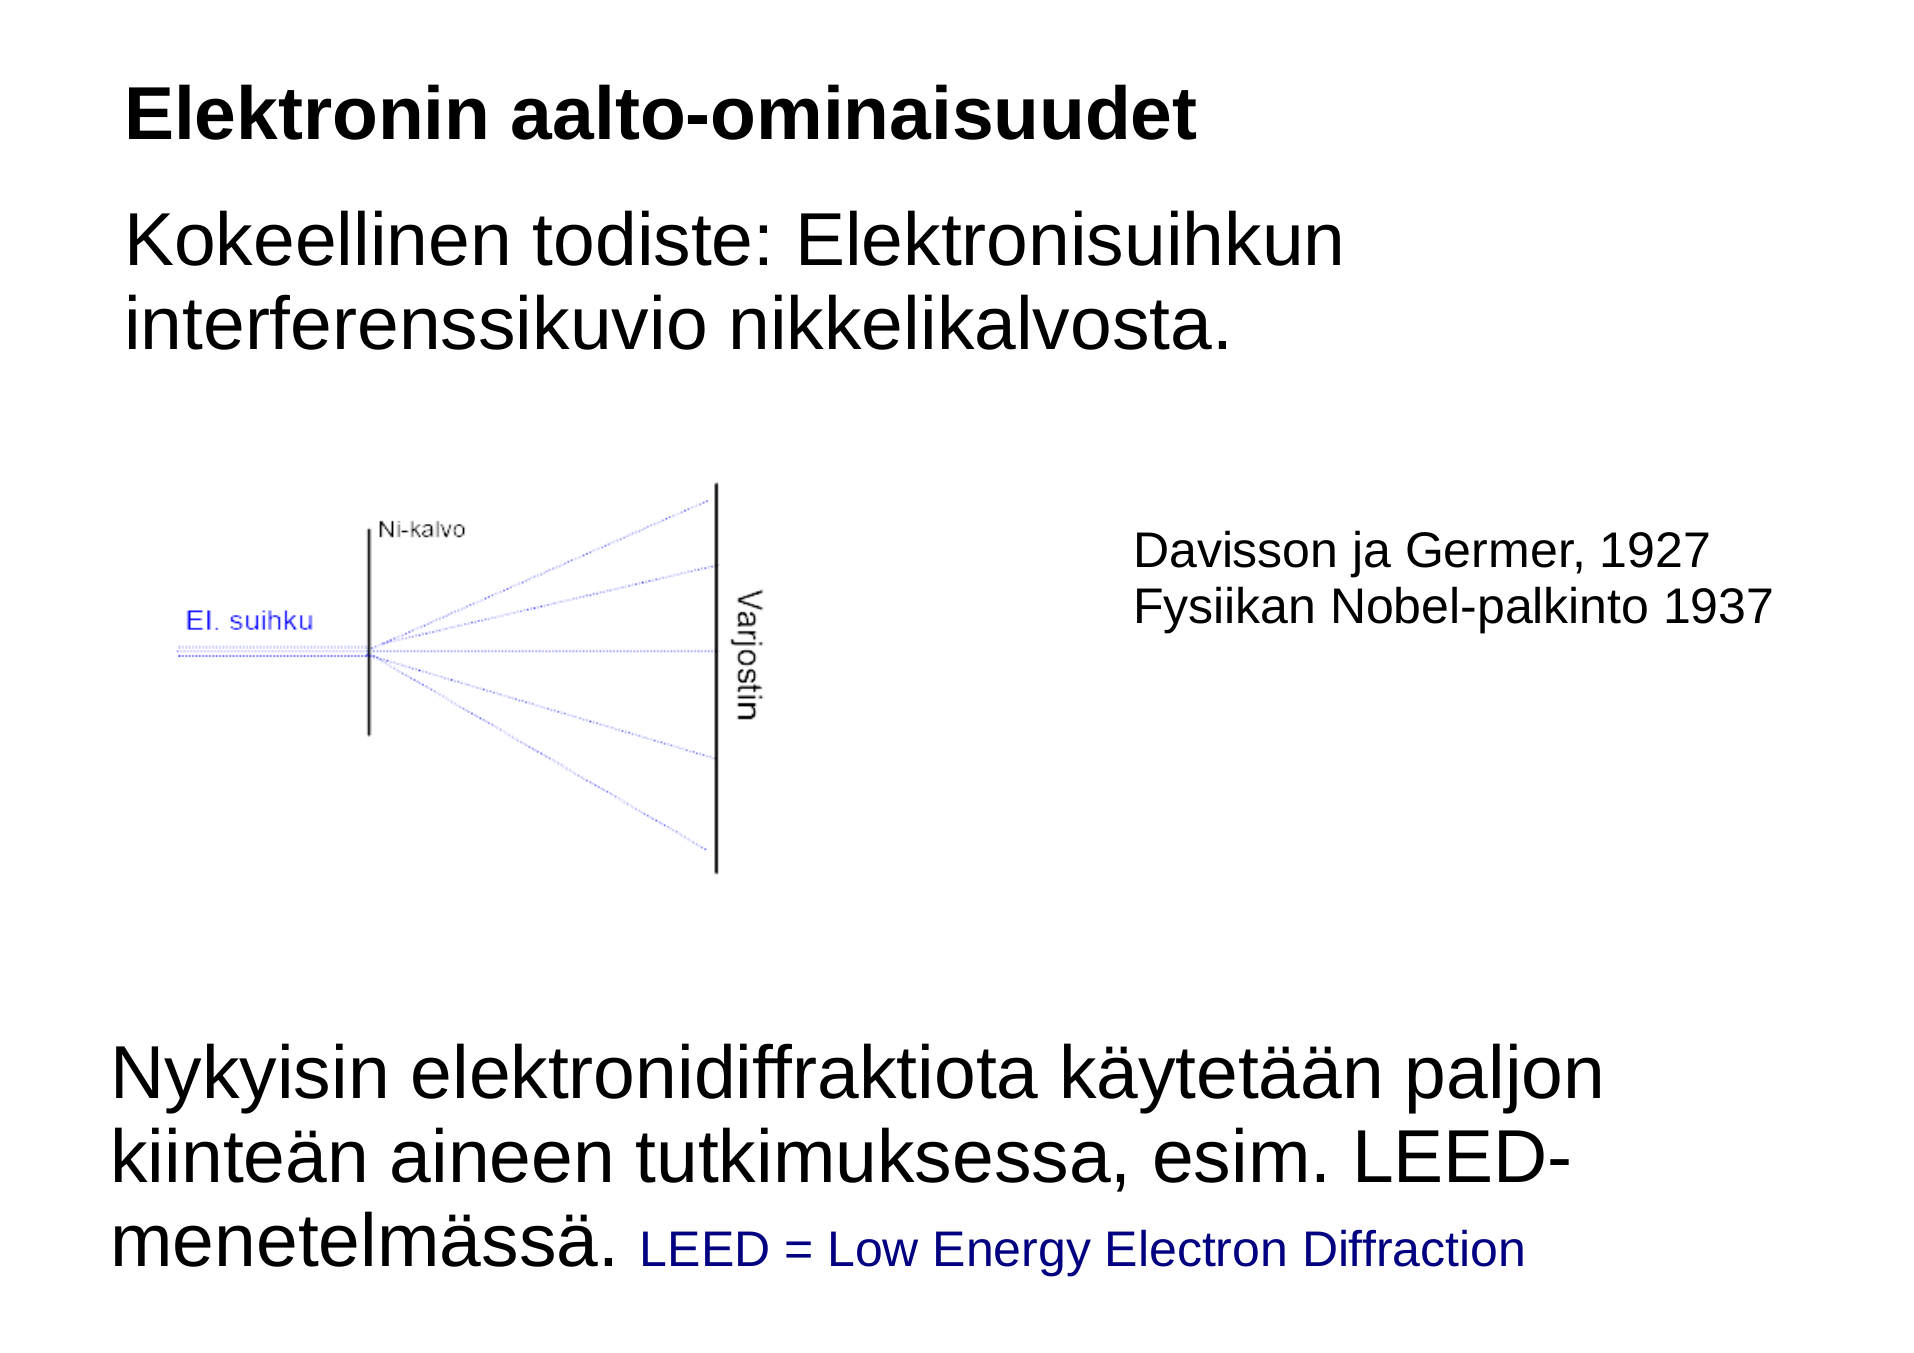

Elektronin aalto-ominaisuudet
Kokeellinen todiste: Elektronisuihkun interferenssikuvio nikkelikalvosta.
Davisson ja Germer, 1927
Fysiikan Nobel-palkinto 1937
Nykyisin elektronidiffraktiota käytetään paljon kiinteän aineen tutkimuksessa, esim. LEED-menetelmässä. LEED = Low Energy Electron Diffraction